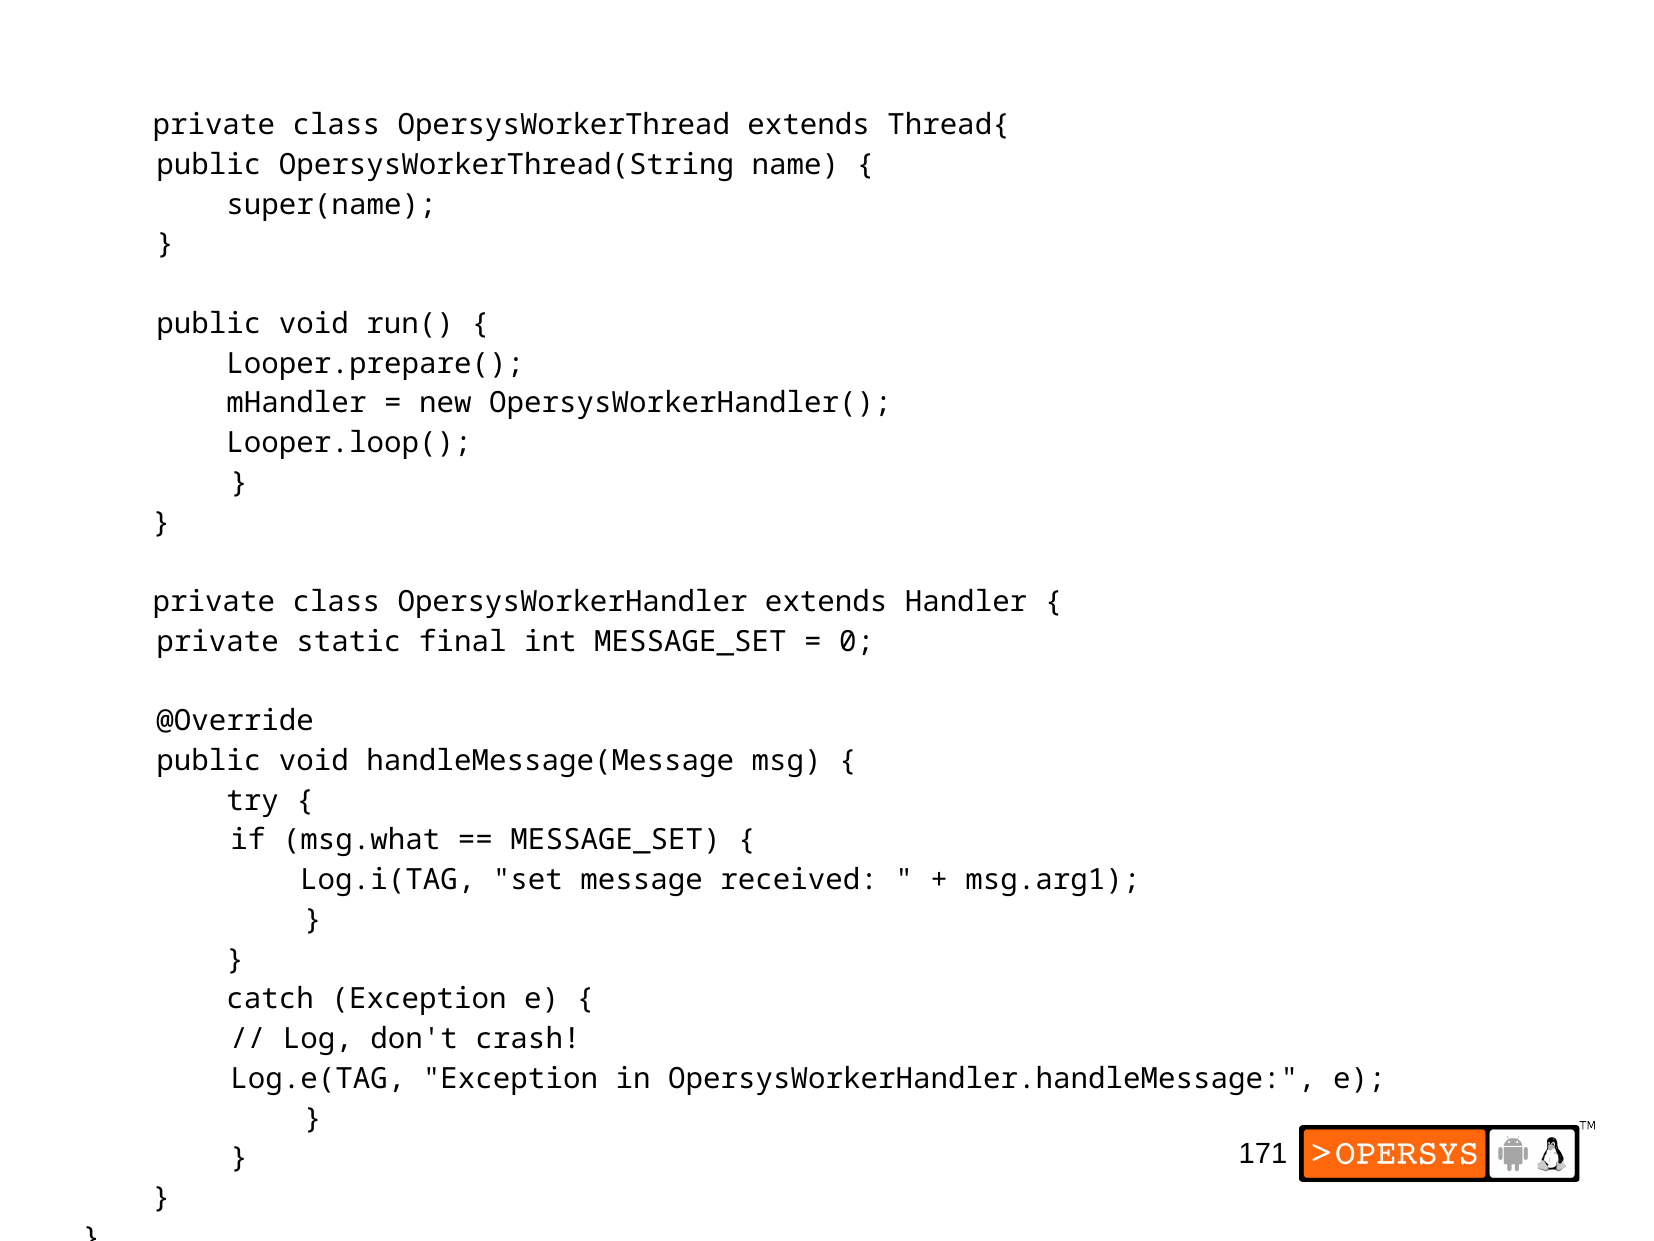

# private class OpersysWorkerThread extends Thread{
	public OpersysWorkerThread(String name) {
	 super(name);
	}
	public void run() {
	 Looper.prepare();
	 mHandler = new OpersysWorkerHandler();
	 Looper.loop();
		}
 }
 private class OpersysWorkerHandler extends Handler {
	private static final int MESSAGE_SET = 0;
	@Override
	public void handleMessage(Message msg) {
	 try {
		if (msg.what == MESSAGE_SET) {
		 Log.i(TAG, "set message received: " + msg.arg1);
			}
	 }
	 catch (Exception e) {
		// Log, don't crash!
		Log.e(TAG, "Exception in OpersysWorkerHandler.handleMessage:", e);
	 		}
		}
 }
}